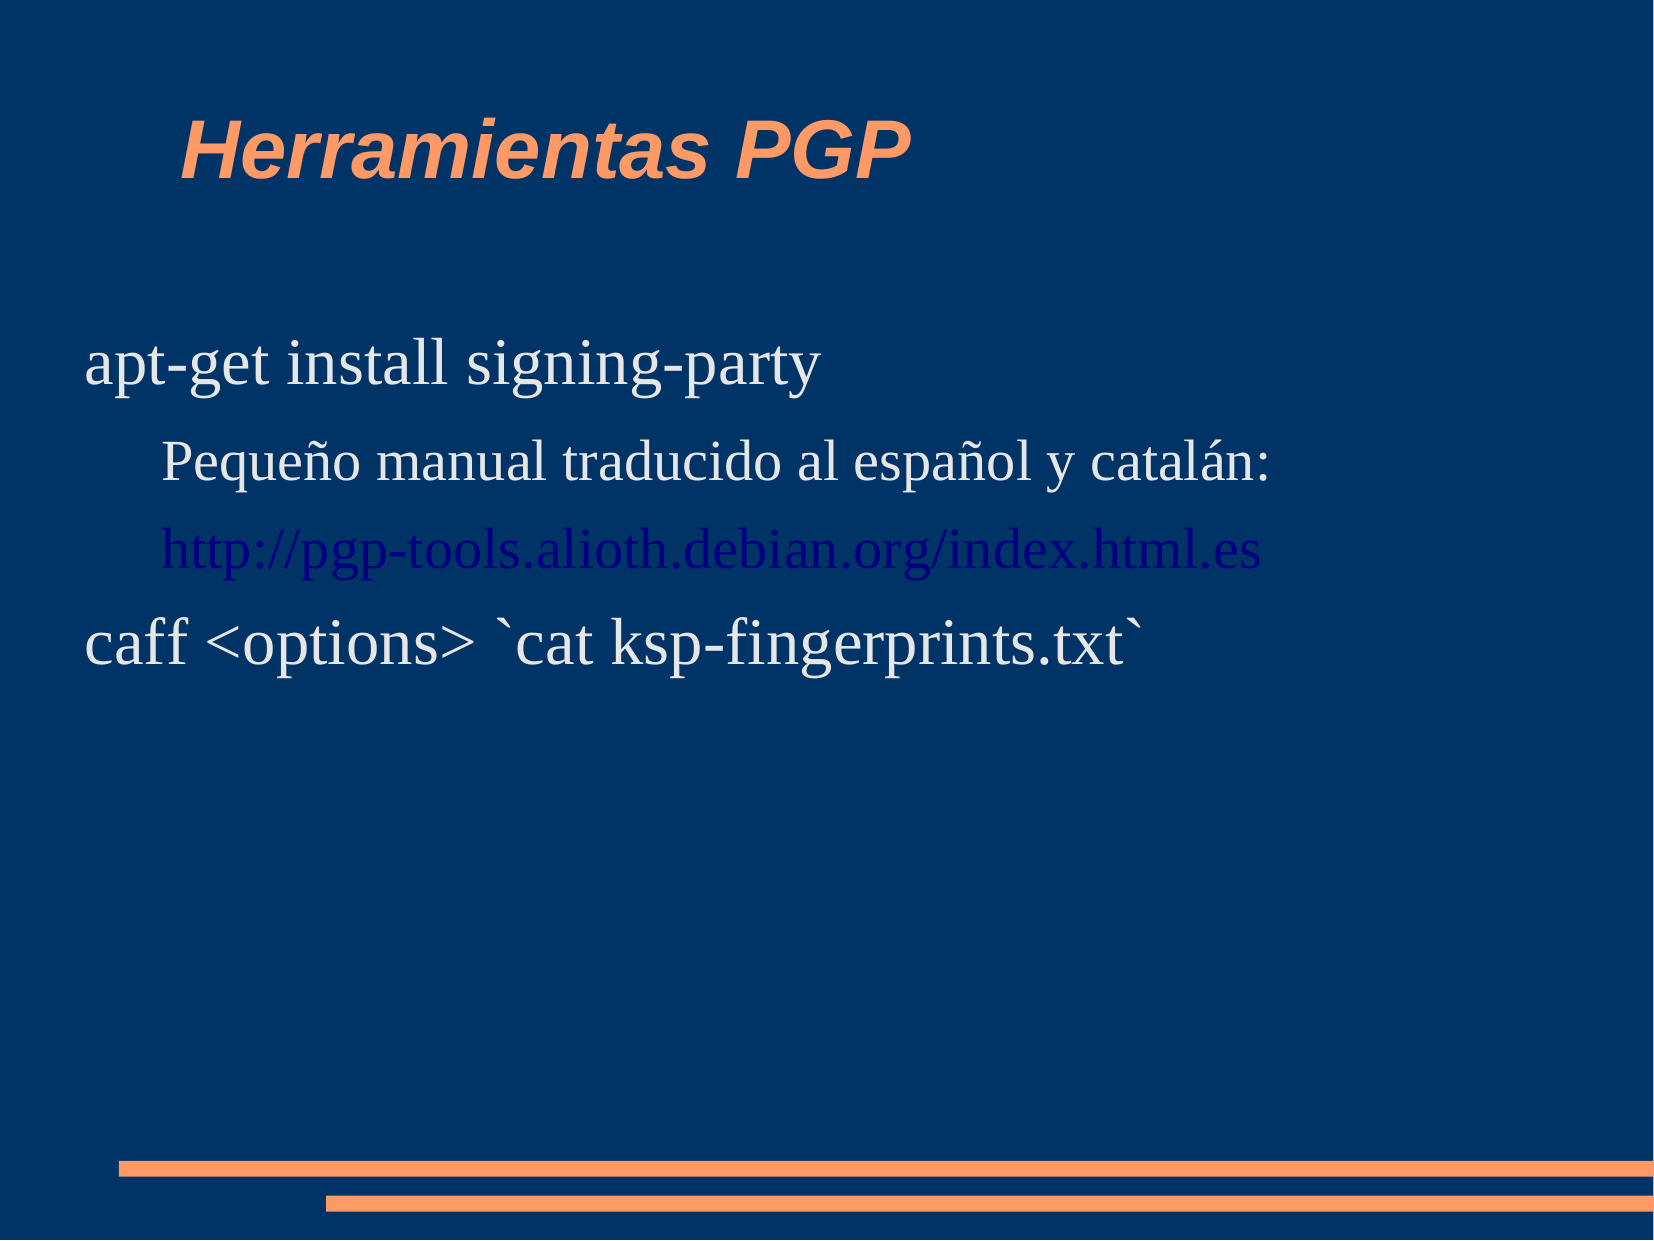

# Herramientas PGP
apt-get install signing-party
Pequeño manual traducido al español y catalán:
http://pgp-tools.alioth.debian.org/index.html.es
caff <options> `cat ksp-fingerprints.txt`